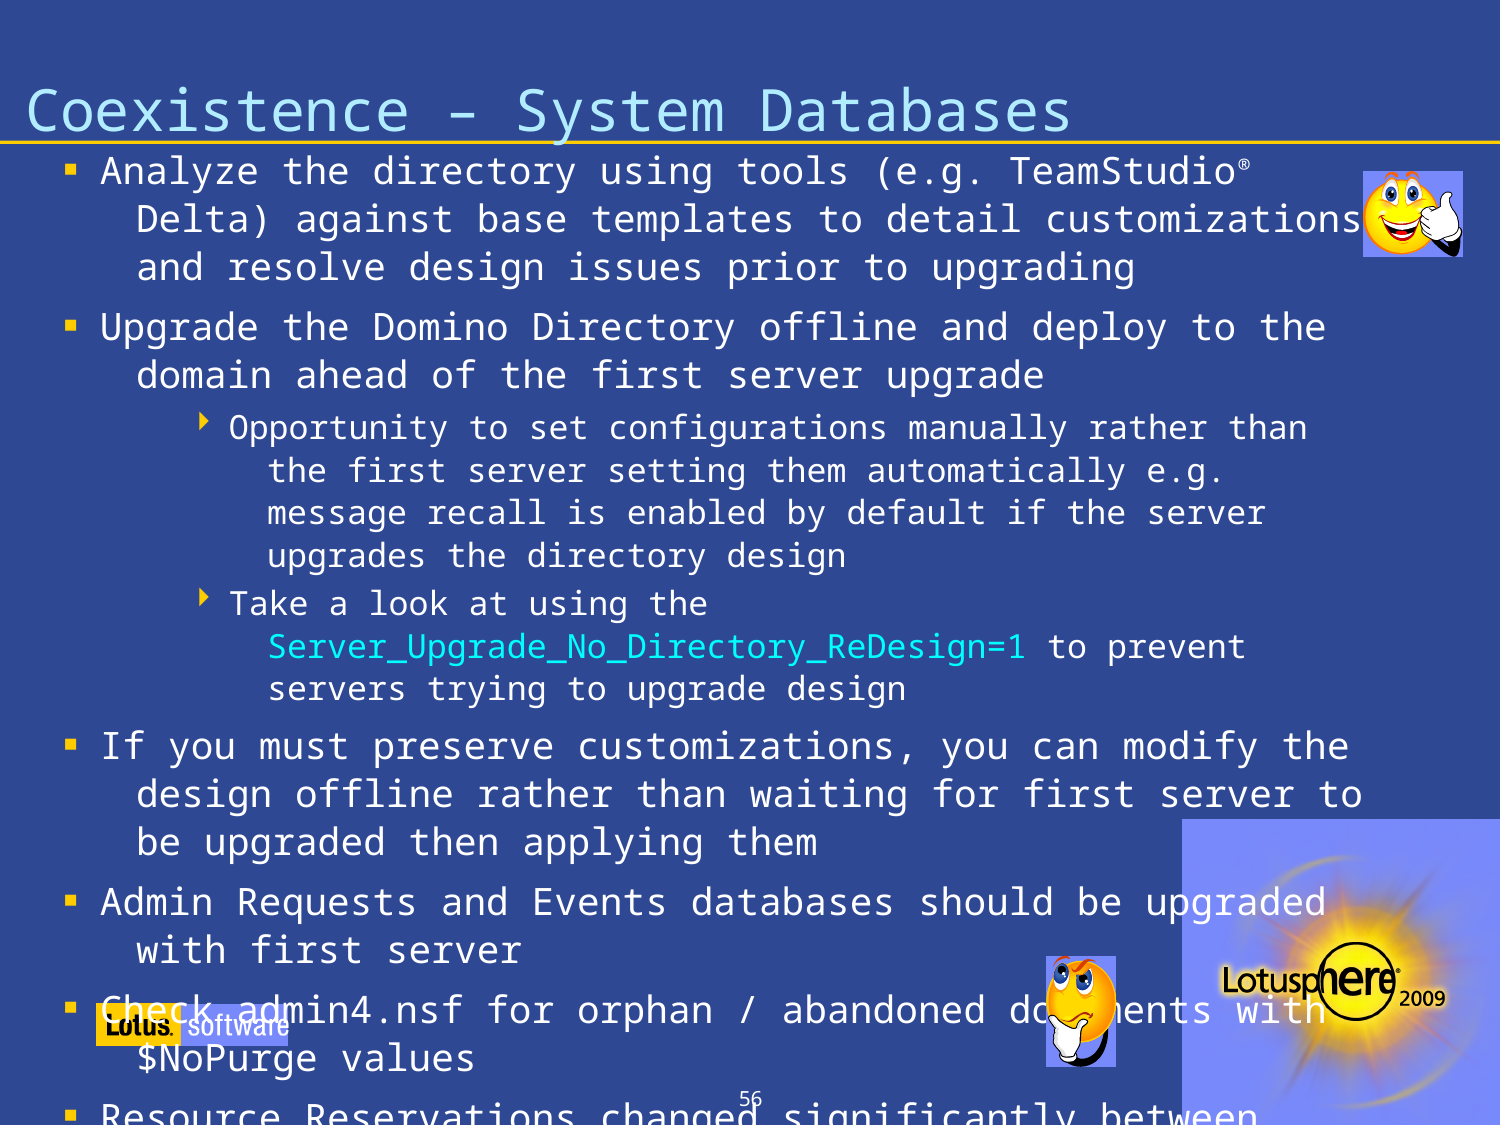

# Coexistence – System Databases
Analyze the directory using tools (e.g. TeamStudio® Delta) against base templates to detail customizations and resolve design issues prior to upgrading
Upgrade the Domino Directory offline and deploy to the domain ahead of the first server upgrade
Opportunity to set configurations manually rather than the first server setting them automatically e.g. message recall is enabled by default if the server upgrades the directory design
Take a look at using the Server_Upgrade_No_Directory_ReDesign=1 to prevent servers trying to upgrade design
If you must preserve customizations, you can modify the design offline rather than waiting for first server to be upgraded then applying them
Admin Requests and Events databases should be upgraded with first server
Check admin4.nsf for orphan / abandoned documents with $NoPurge values
Resource Reservations changed significantly between 6.5.x and 7.0
If you're upgrading from pre-7.0, ensure you understand the changes and constraints for RR (RnRMgr task instead of router/agents processing reservations, clustering requirements, etc.)
56